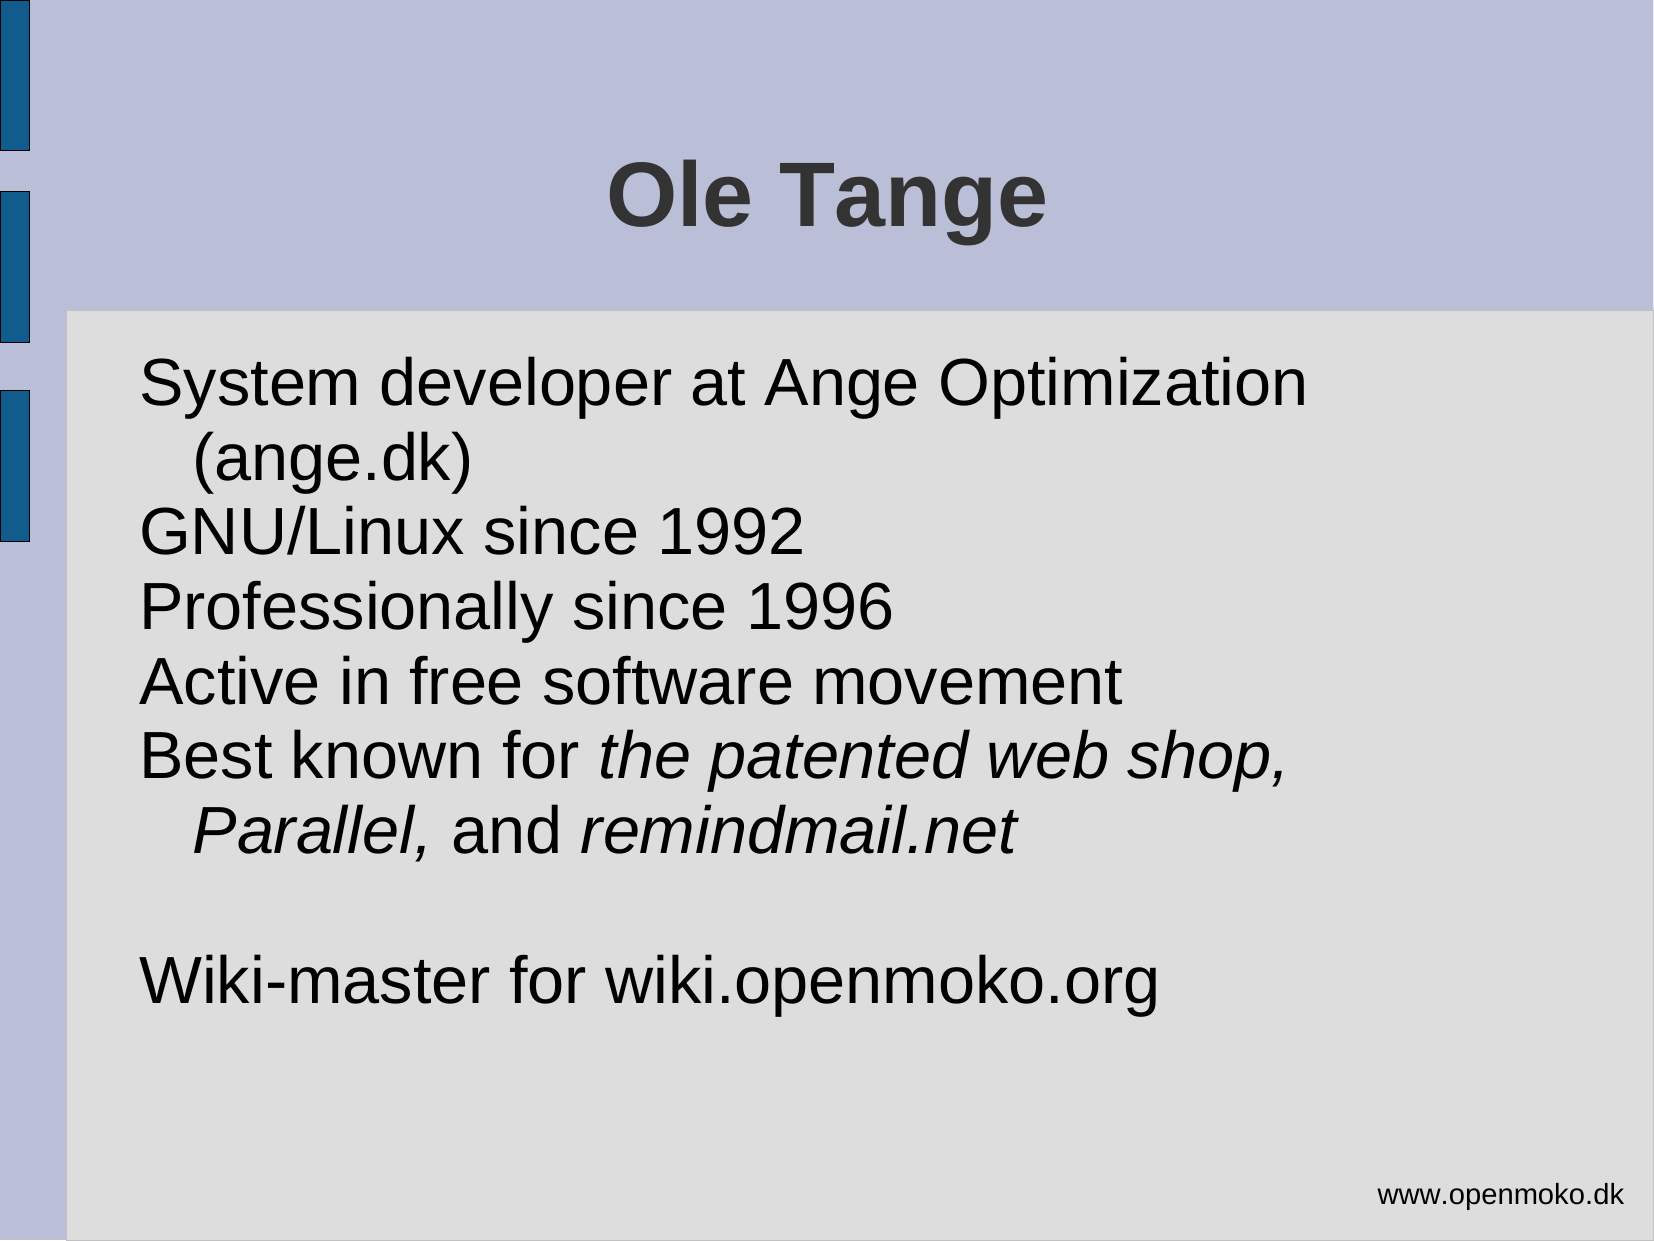

# Ole Tange
System developer at Ange Optimization (ange.dk)
GNU/Linux since 1992
Professionally since 1996
Active in free software movement
Best known for the patented web shop, Parallel, and remindmail.net
Wiki-master for wiki.openmoko.org